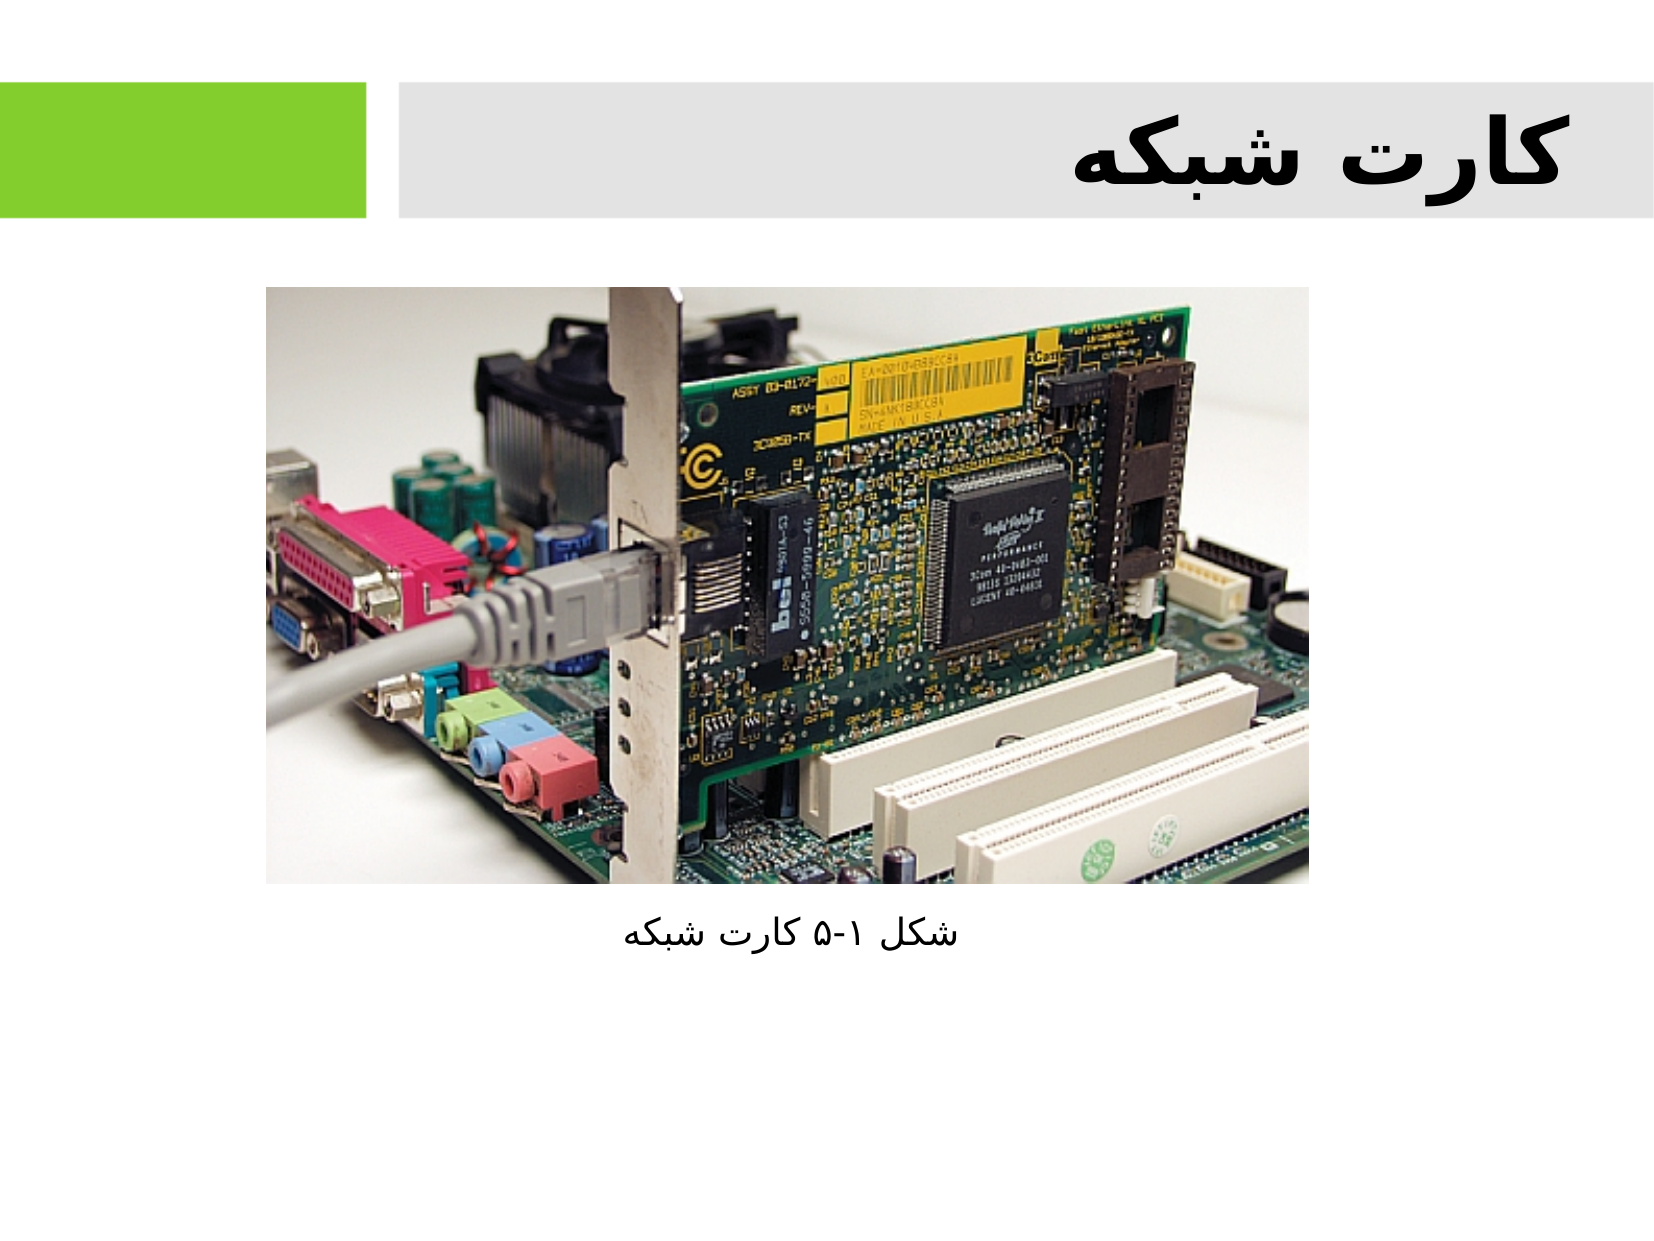

# کارت شبکه
شکل ۱-۵ کارت شبکه